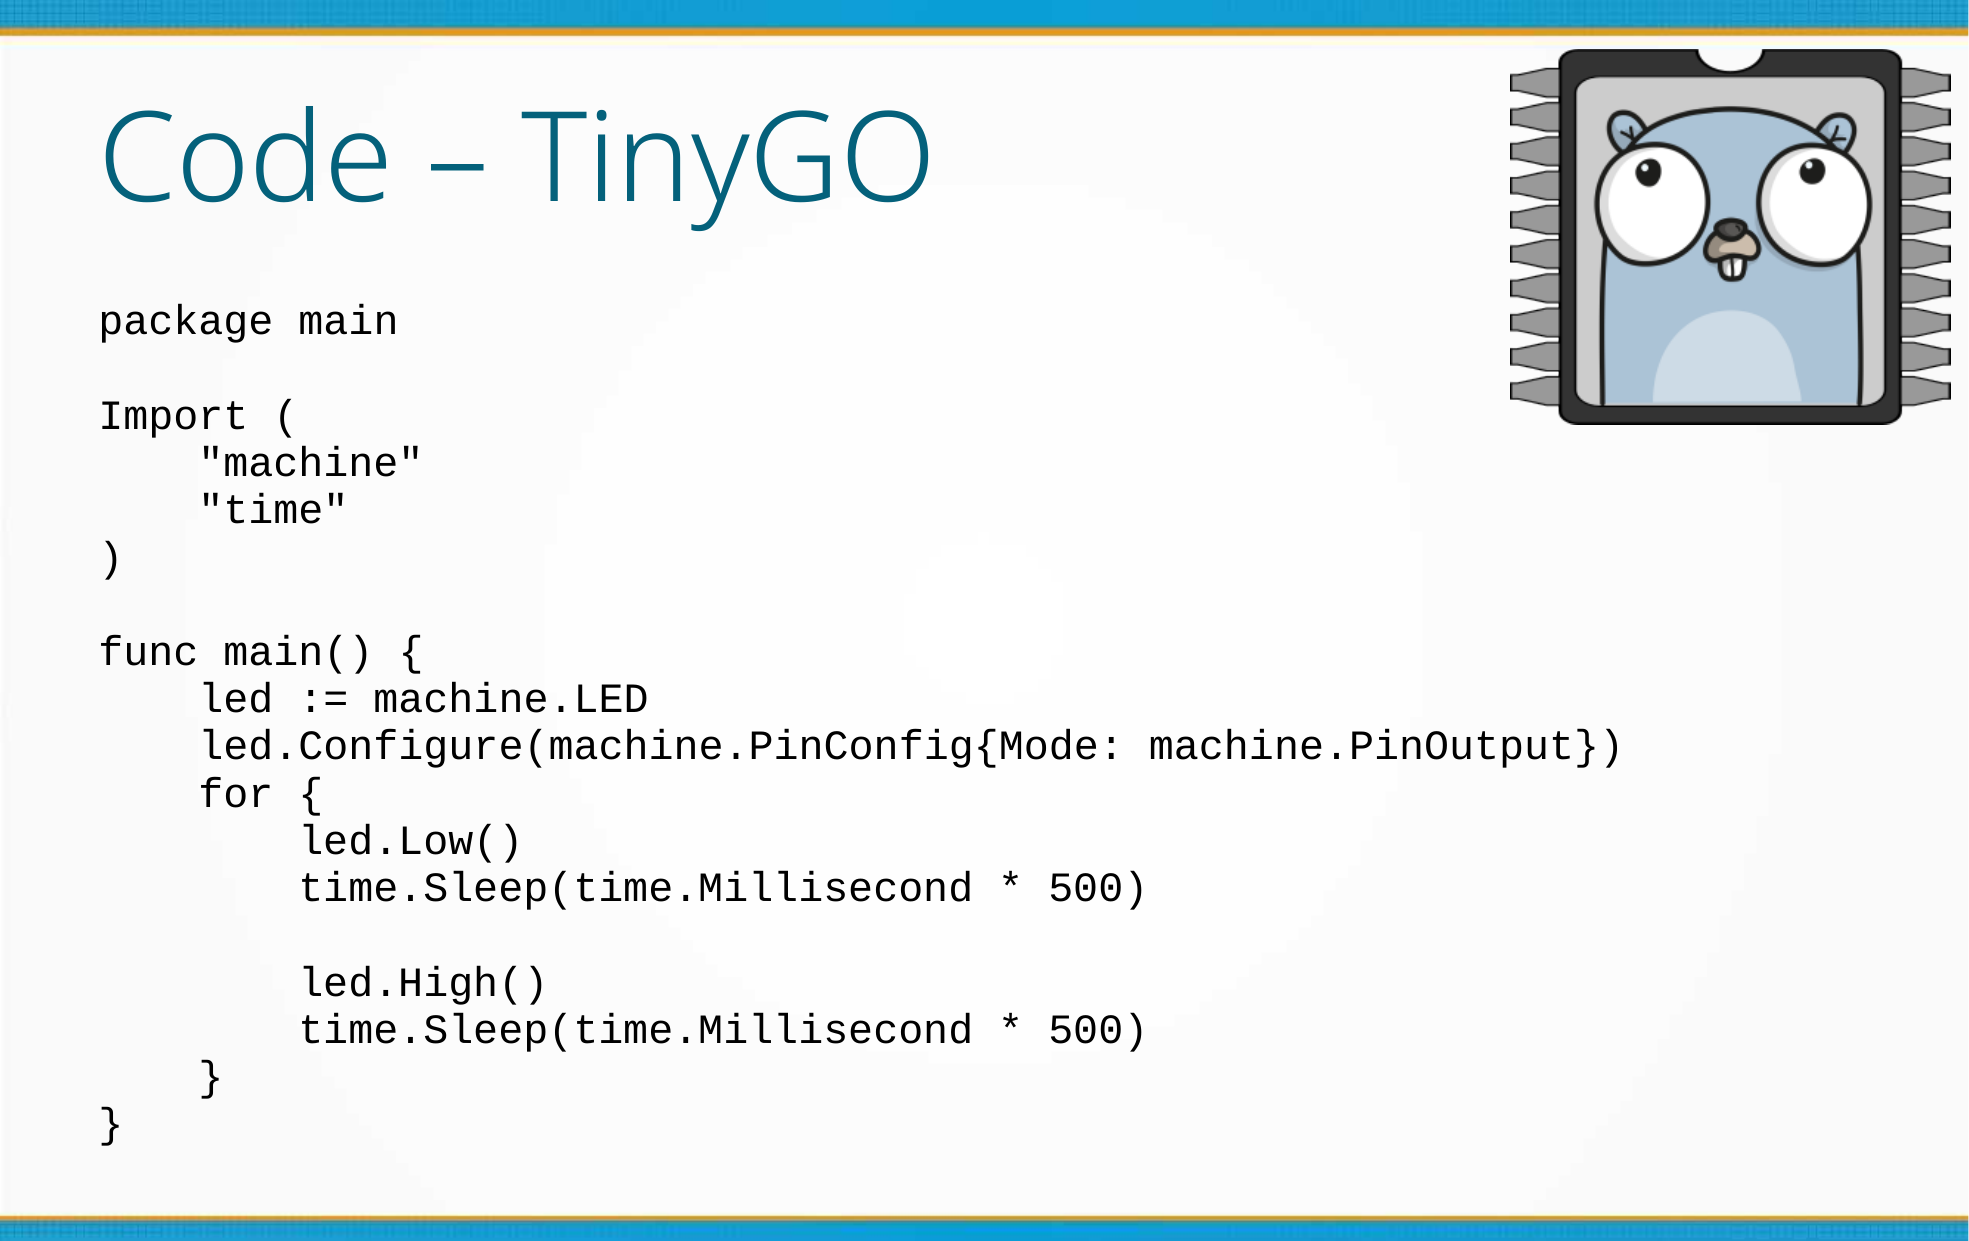

# Code – TinyGO
package main
Import (
 "machine"
 "time"
)
func main() {
 led := machine.LED
 led.Configure(machine.PinConfig{Mode: machine.PinOutput})
 for {
 led.Low()
 time.Sleep(time.Millisecond * 500)
 led.High()
 time.Sleep(time.Millisecond * 500)
 }
}